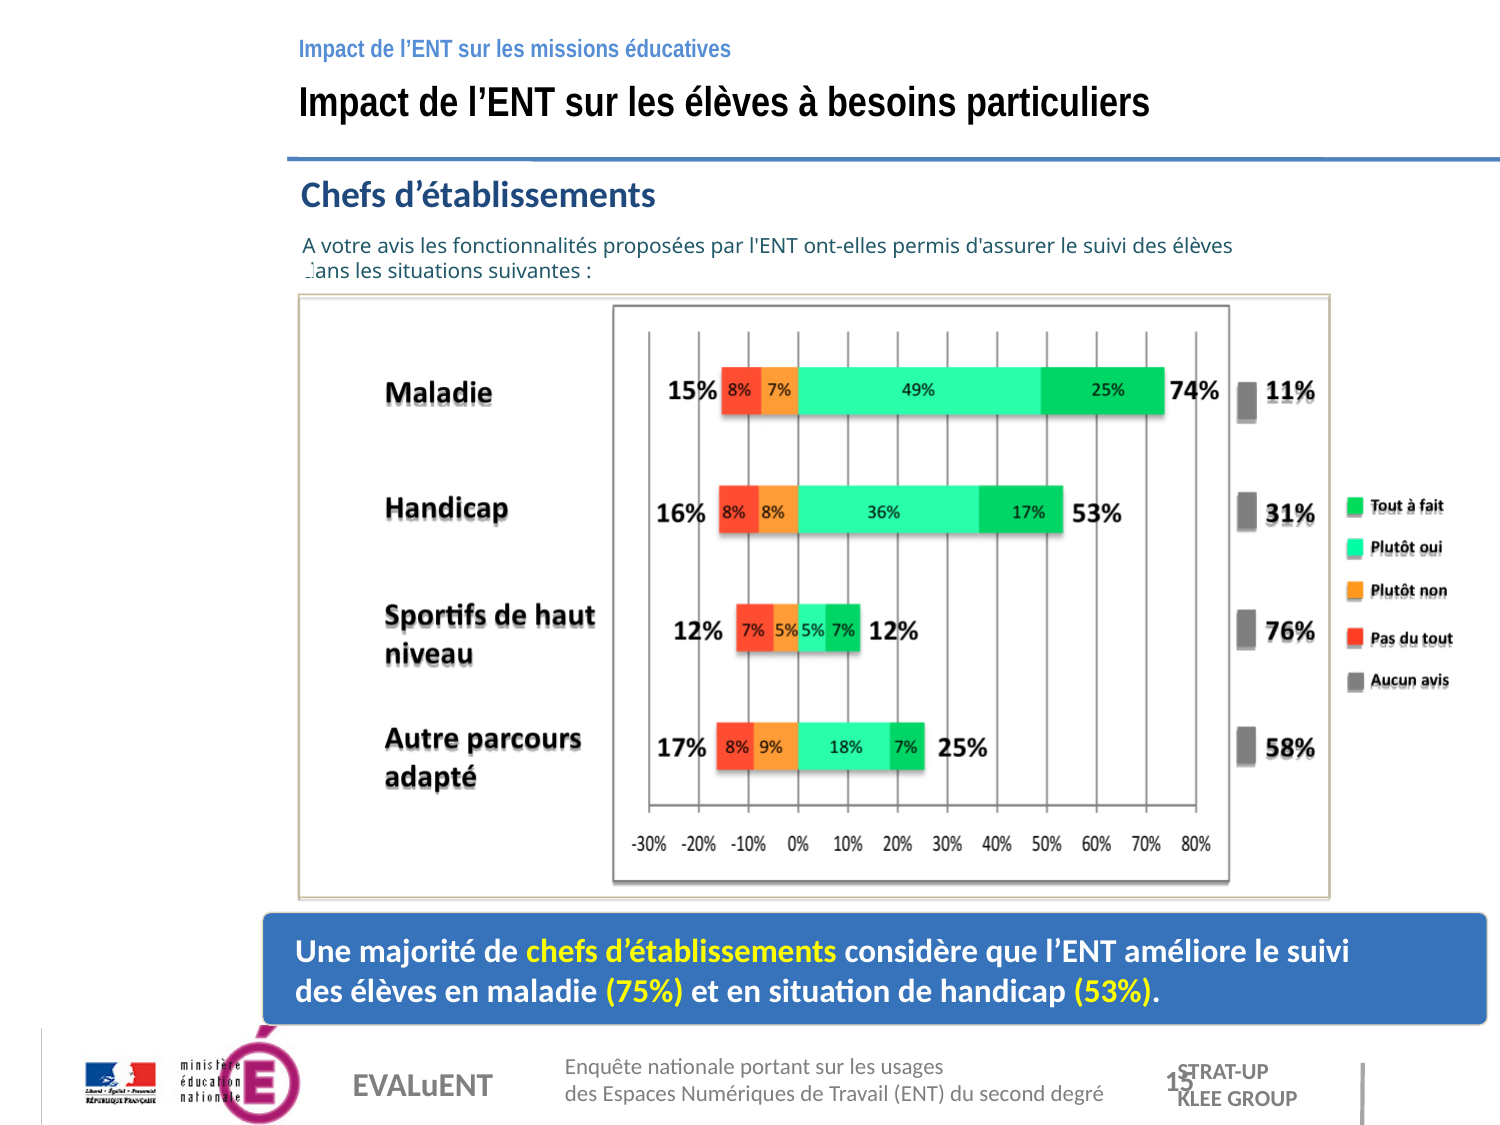

Impact de l’ENT sur les missions éducatives
Impact de l’ENT sur les élèves à besoins particuliers
Chefs d’établissements
A votre avis les fonctionnalités proposées par l'ENT ont-elles permis d'assurer le suivi des élèves
dans les situations suivantes :
Une majorité de chefs d’établissements considère que l’ENT améliore le suivi
des élèves en maladie (75%) et en situation de handicap (53%).